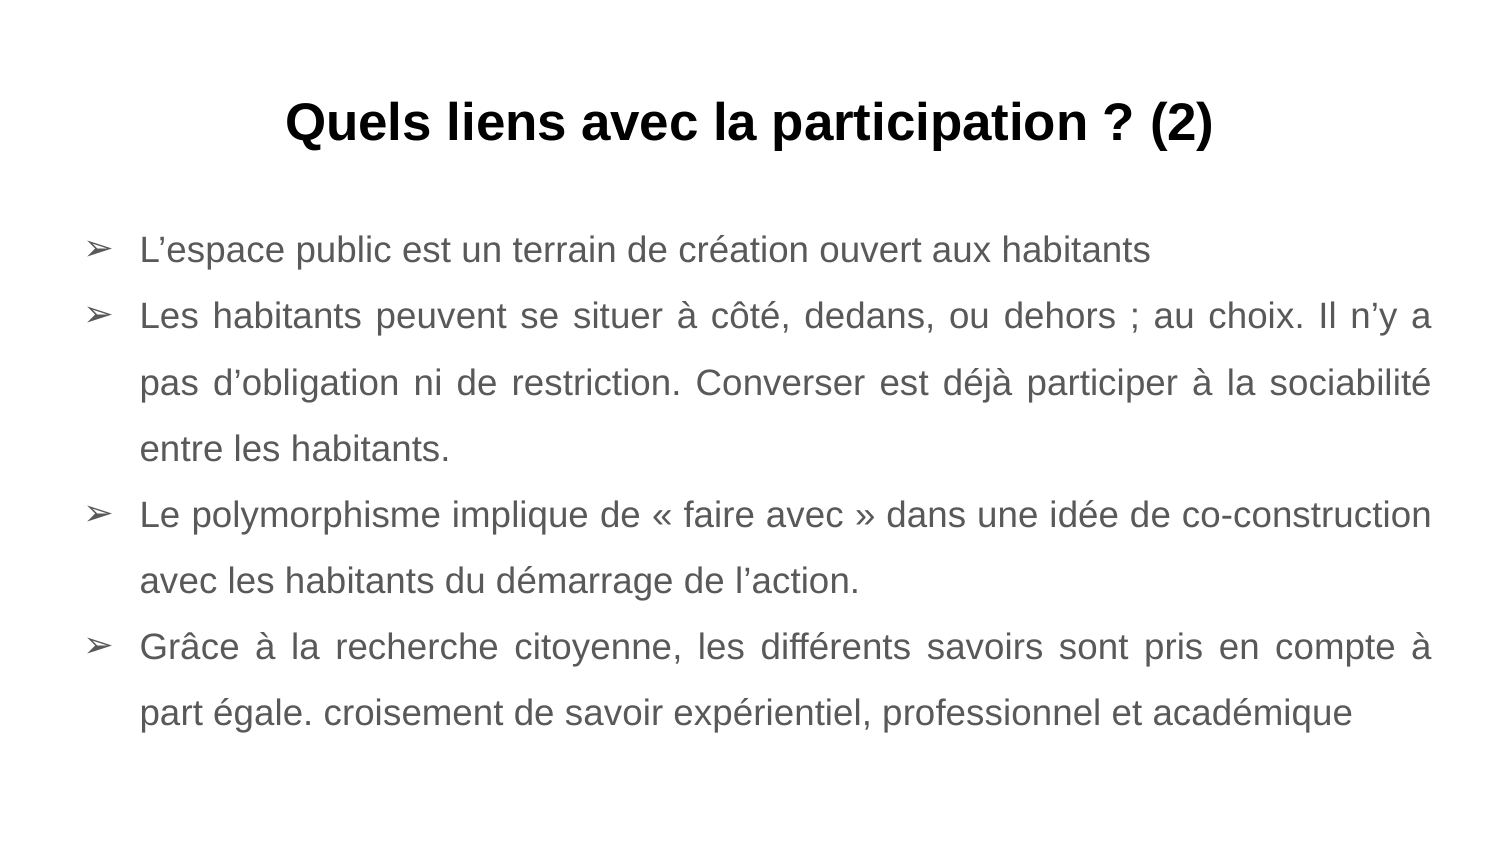

# Quels liens avec la participation ? (2)
L’espace public est un terrain de création ouvert aux habitants
Les habitants peuvent se situer à côté, dedans, ou dehors ; au choix. Il n’y a pas d’obligation ni de restriction. Converser est déjà participer à la sociabilité entre les habitants.
Le polymorphisme implique de « faire avec » dans une idée de co-construction avec les habitants du démarrage de l’action.
Grâce à la recherche citoyenne, les différents savoirs sont pris en compte à part égale. croisement de savoir expérientiel, professionnel et académique